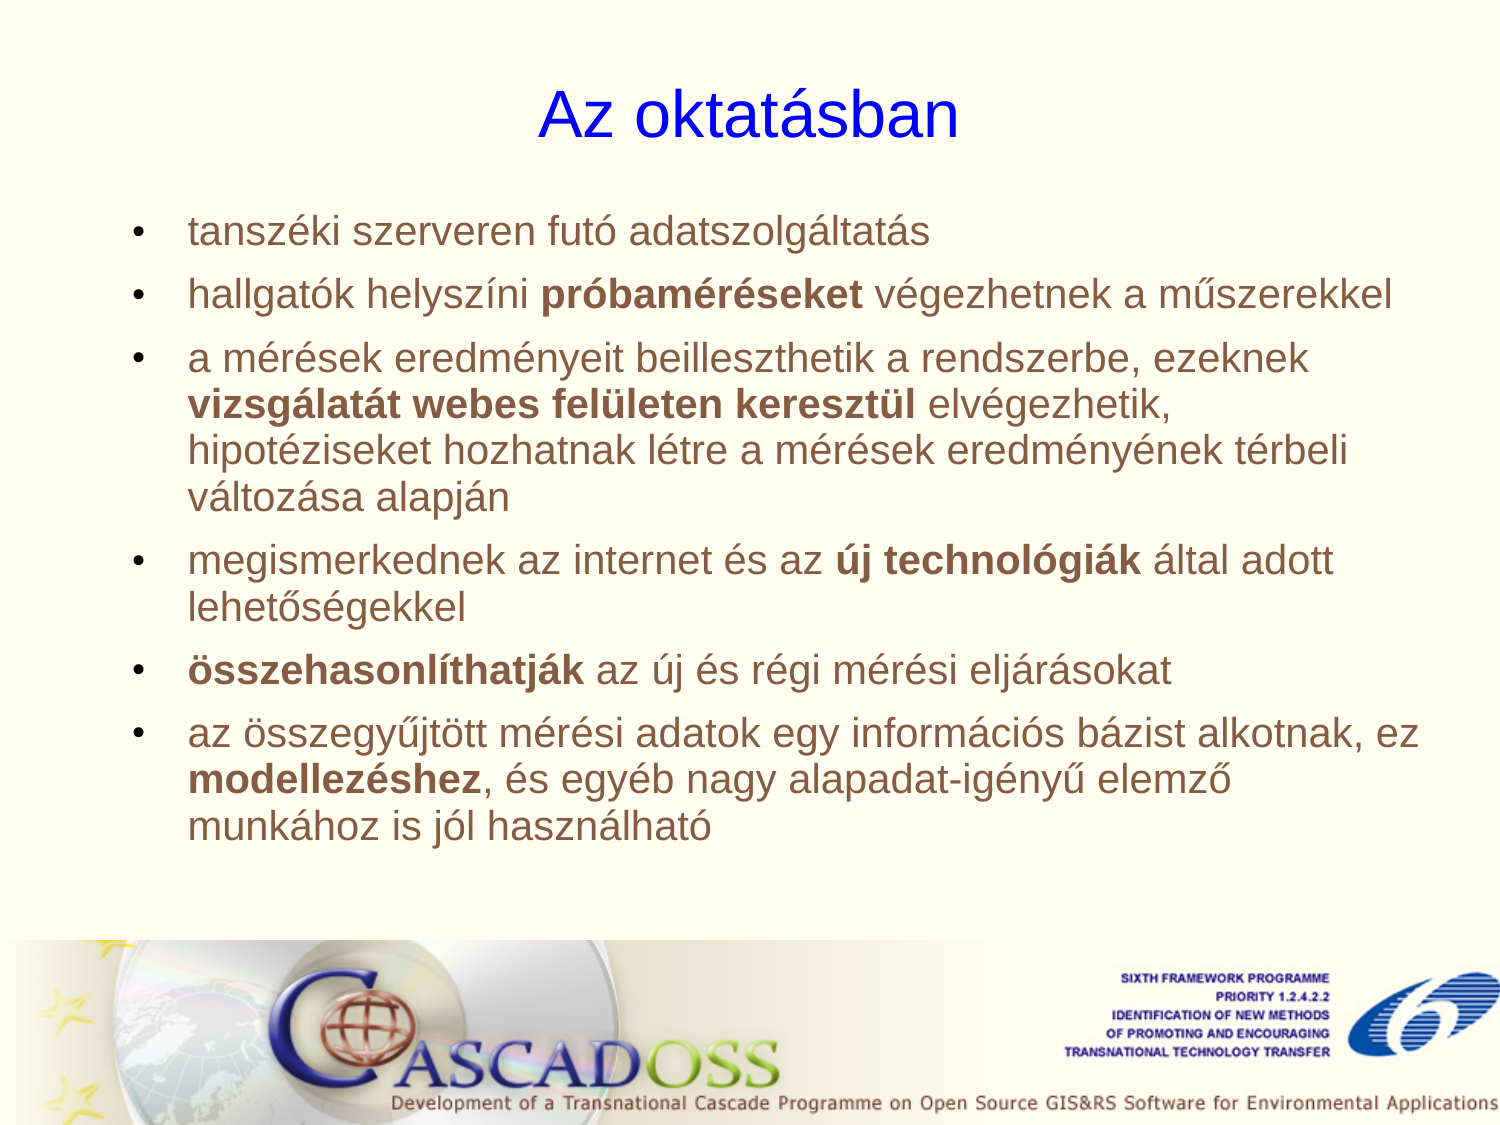

# Az oktatásban
tanszéki szerveren futó adatszolgáltatás
hallgatók helyszíni próbaméréseket végezhetnek a műszerekkel
a mérések eredményeit beilleszthetik a rendszerbe, ezeknek vizsgálatát webes felületen keresztül elvégezhetik, hipotéziseket hozhatnak létre a mérések eredményének térbeli változása alapján
megismerkednek az internet és az új technológiák által adott lehetőségekkel
összehasonlíthatják az új és régi mérési eljárásokat
az összegyűjtött mérési adatok egy információs bázist alkotnak, ez modellezéshez, és egyéb nagy alapadat-igényű elemző munkához is jól használható